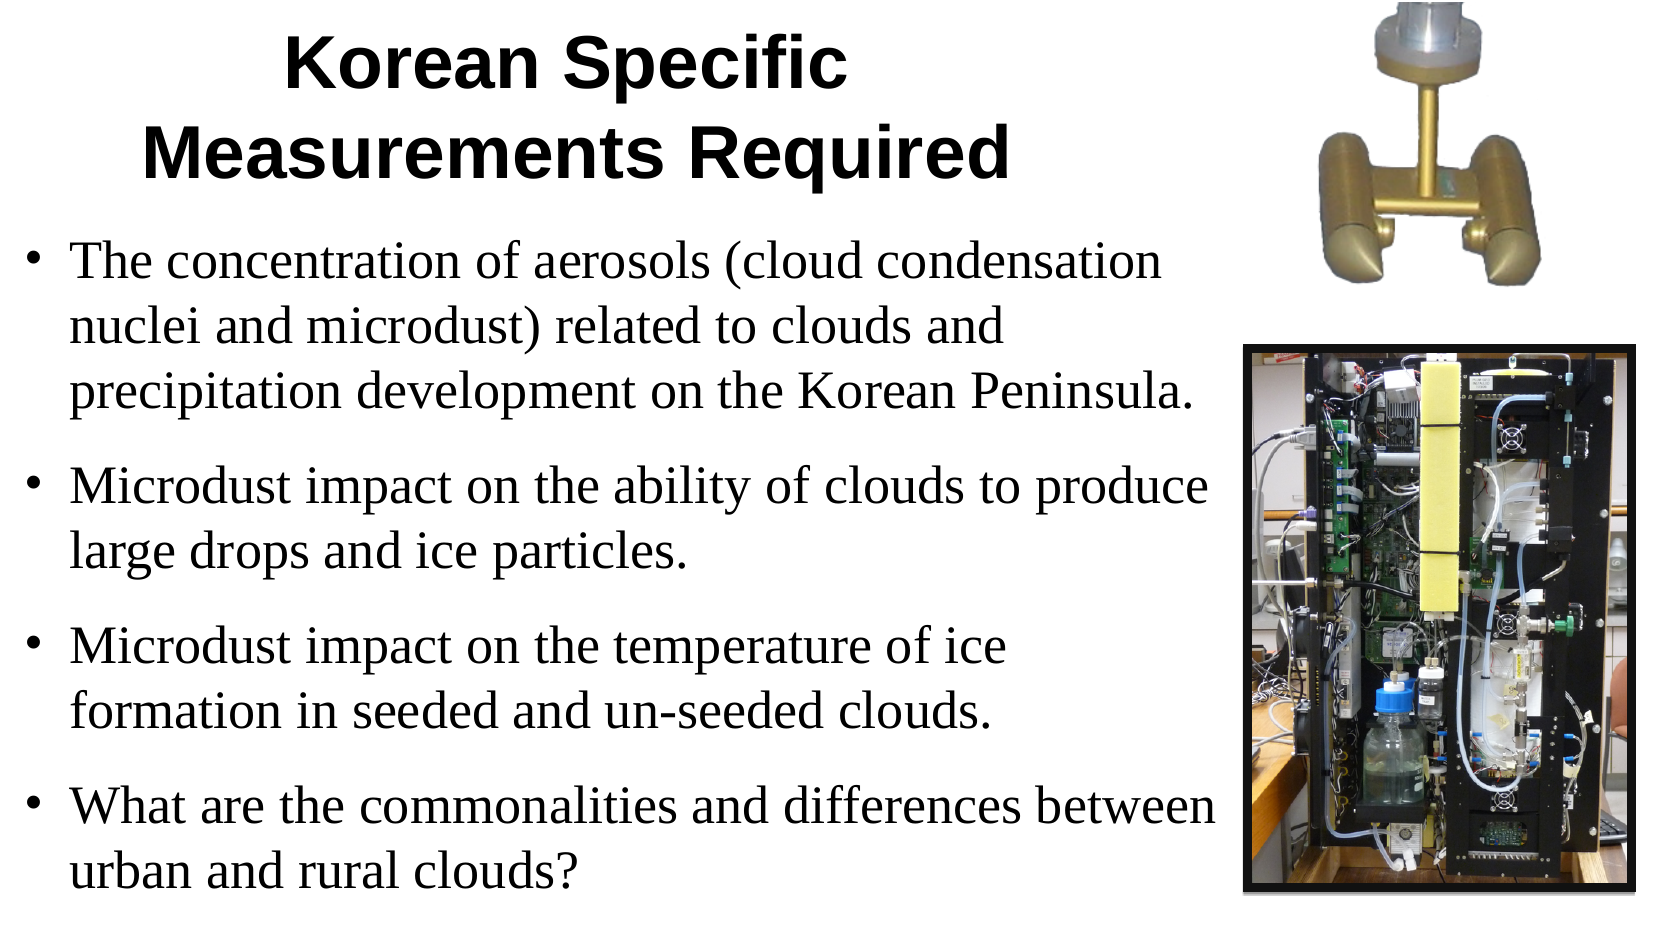

Korean Specific
Measurements Required
The concentration of aerosols (cloud condensation nuclei and microdust) related to clouds and precipitation development on the Korean Peninsula.
Microdust impact on the ability of clouds to produce large drops and ice particles.
Microdust impact on the temperature of ice formation in seeded and un-seeded clouds.
What are the commonalities and differences between urban and rural clouds?